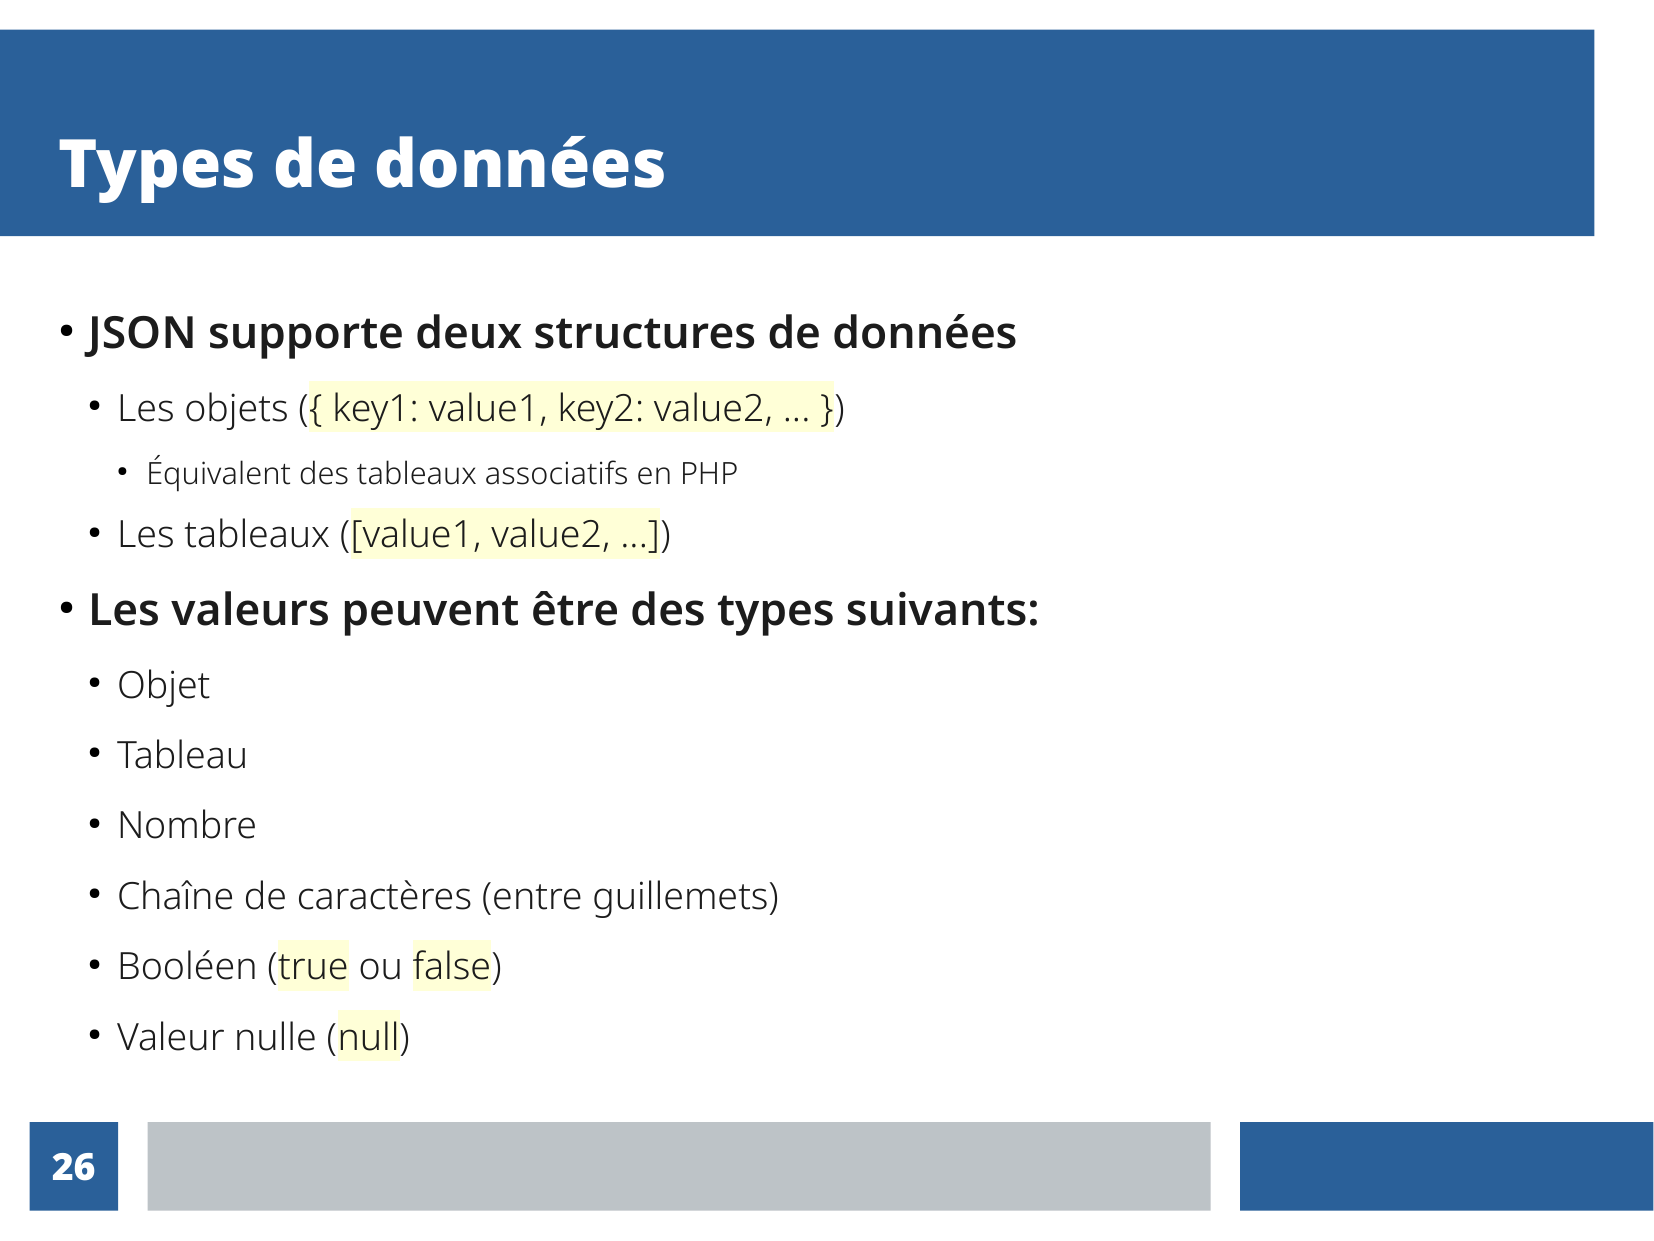

# Types de données
JSON supporte deux structures de données
Les objets ({ key1: value1, key2: value2, ... })
Équivalent des tableaux associatifs en PHP
Les tableaux ([value1, value2, ...])
Les valeurs peuvent être des types suivants:
Objet
Tableau
Nombre
Chaîne de caractères (entre guillemets)
Booléen (true ou false)
Valeur nulle (null)
26